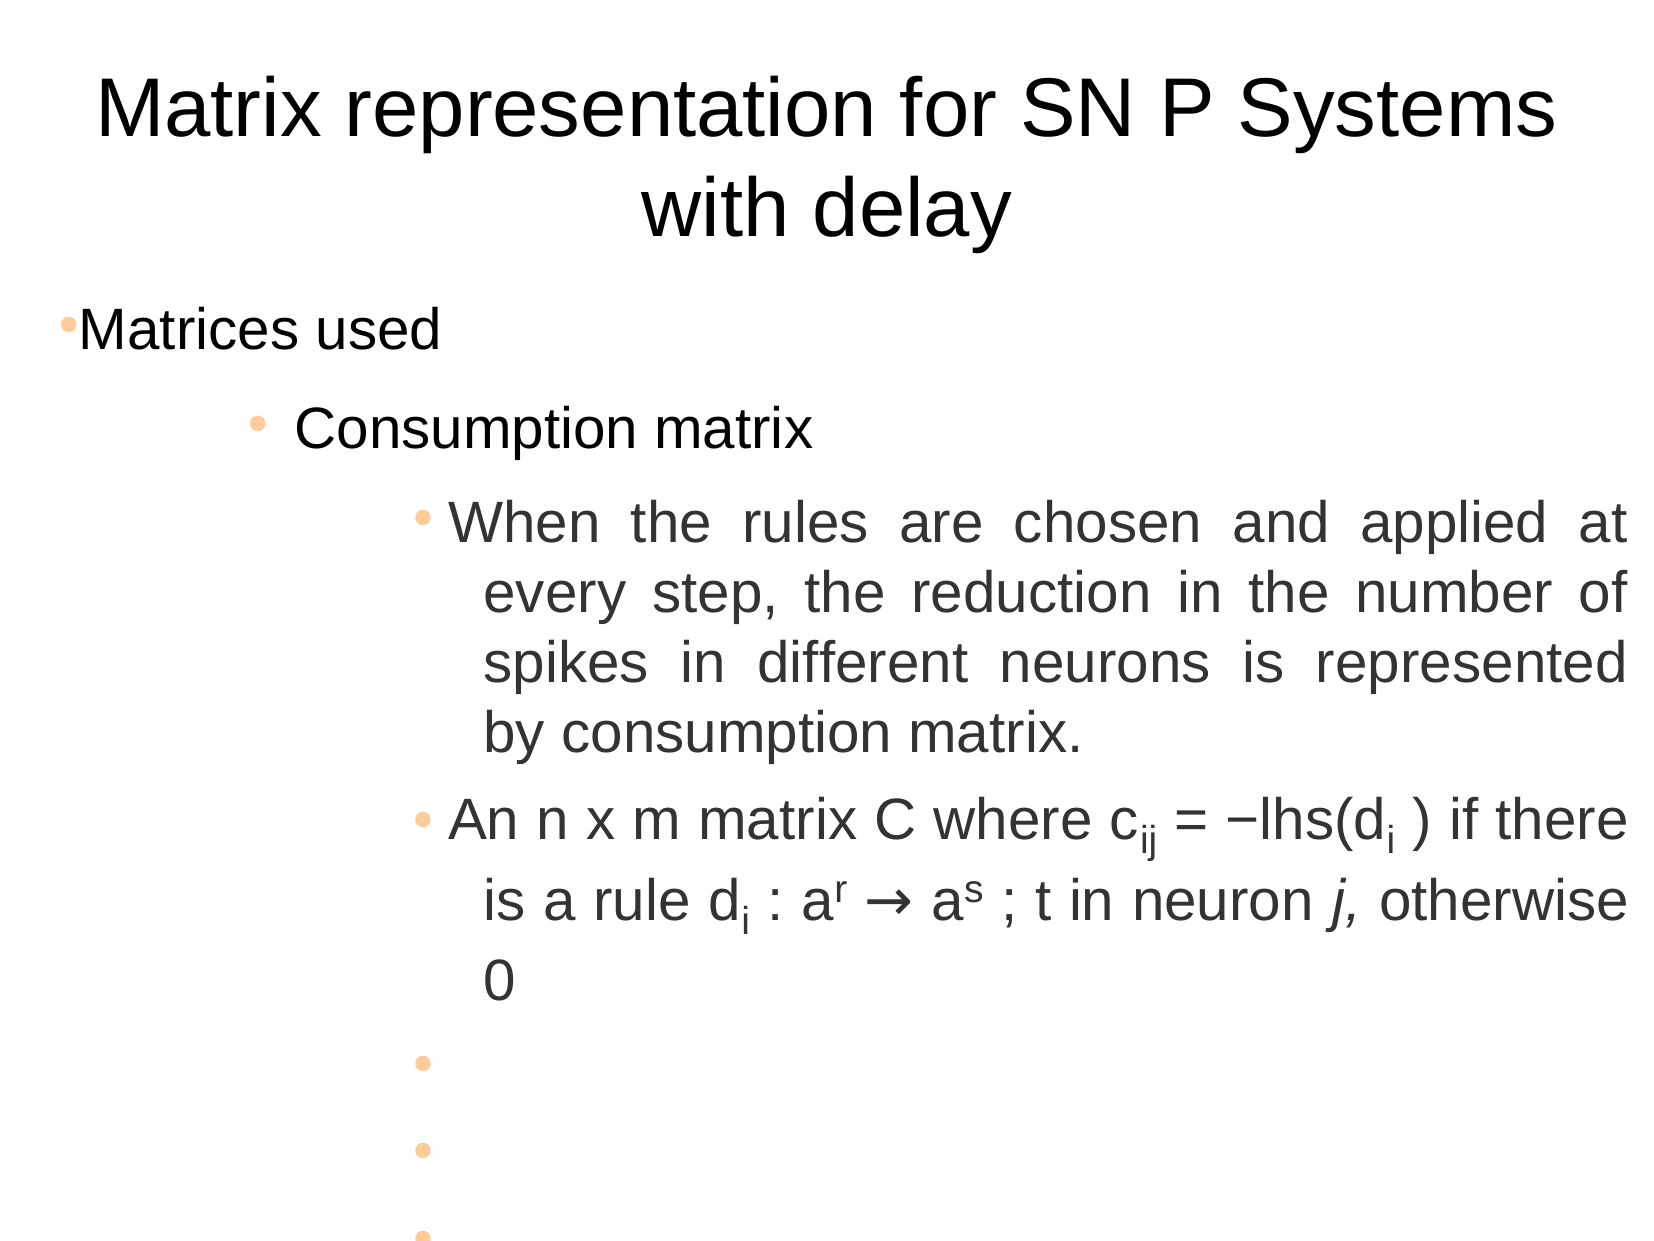

# Matrix representation for SN P Systems with delay
Matrices used
Consumption matrix
When the rules are chosen and applied at every step, the reduction in the number of spikes in different neurons is represented by consumption matrix.
An n x m matrix C where cij = −lhs(di ) if there is a rule di : ar → as ; t in neuron j, otherwise 0
14